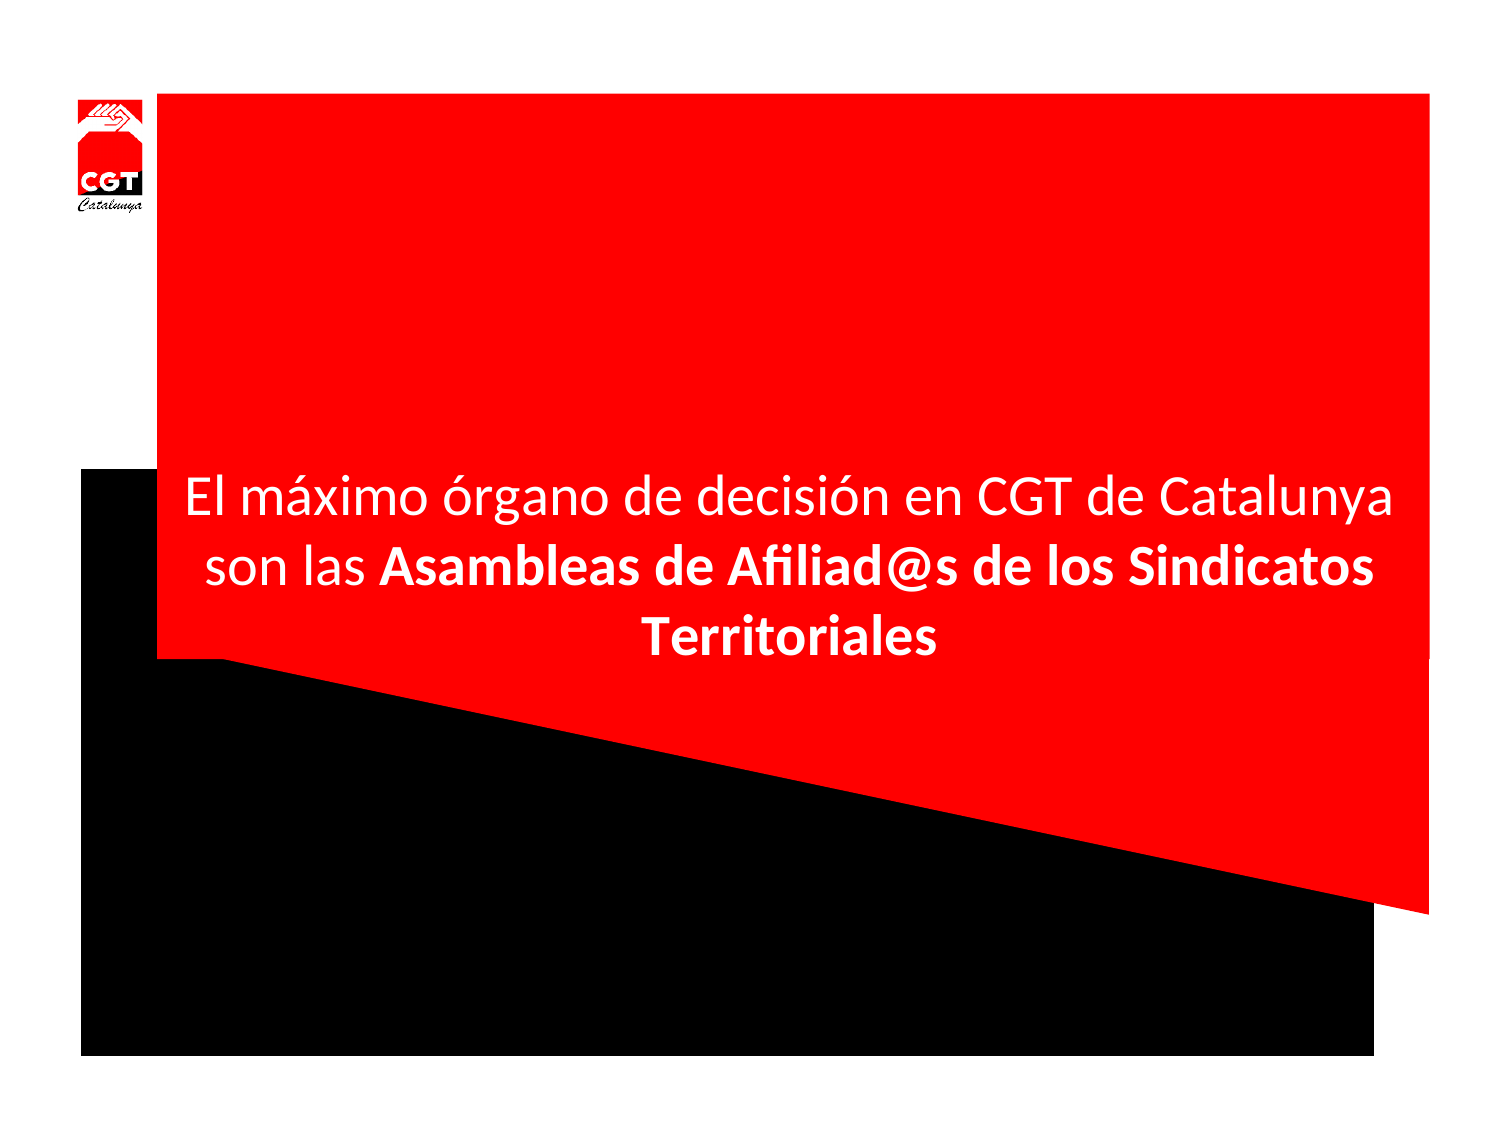

# El máximo órgano de decisión en CGT de Catalunya son las Asambleas de Afiliad@s de los Sindicatos Territoriales